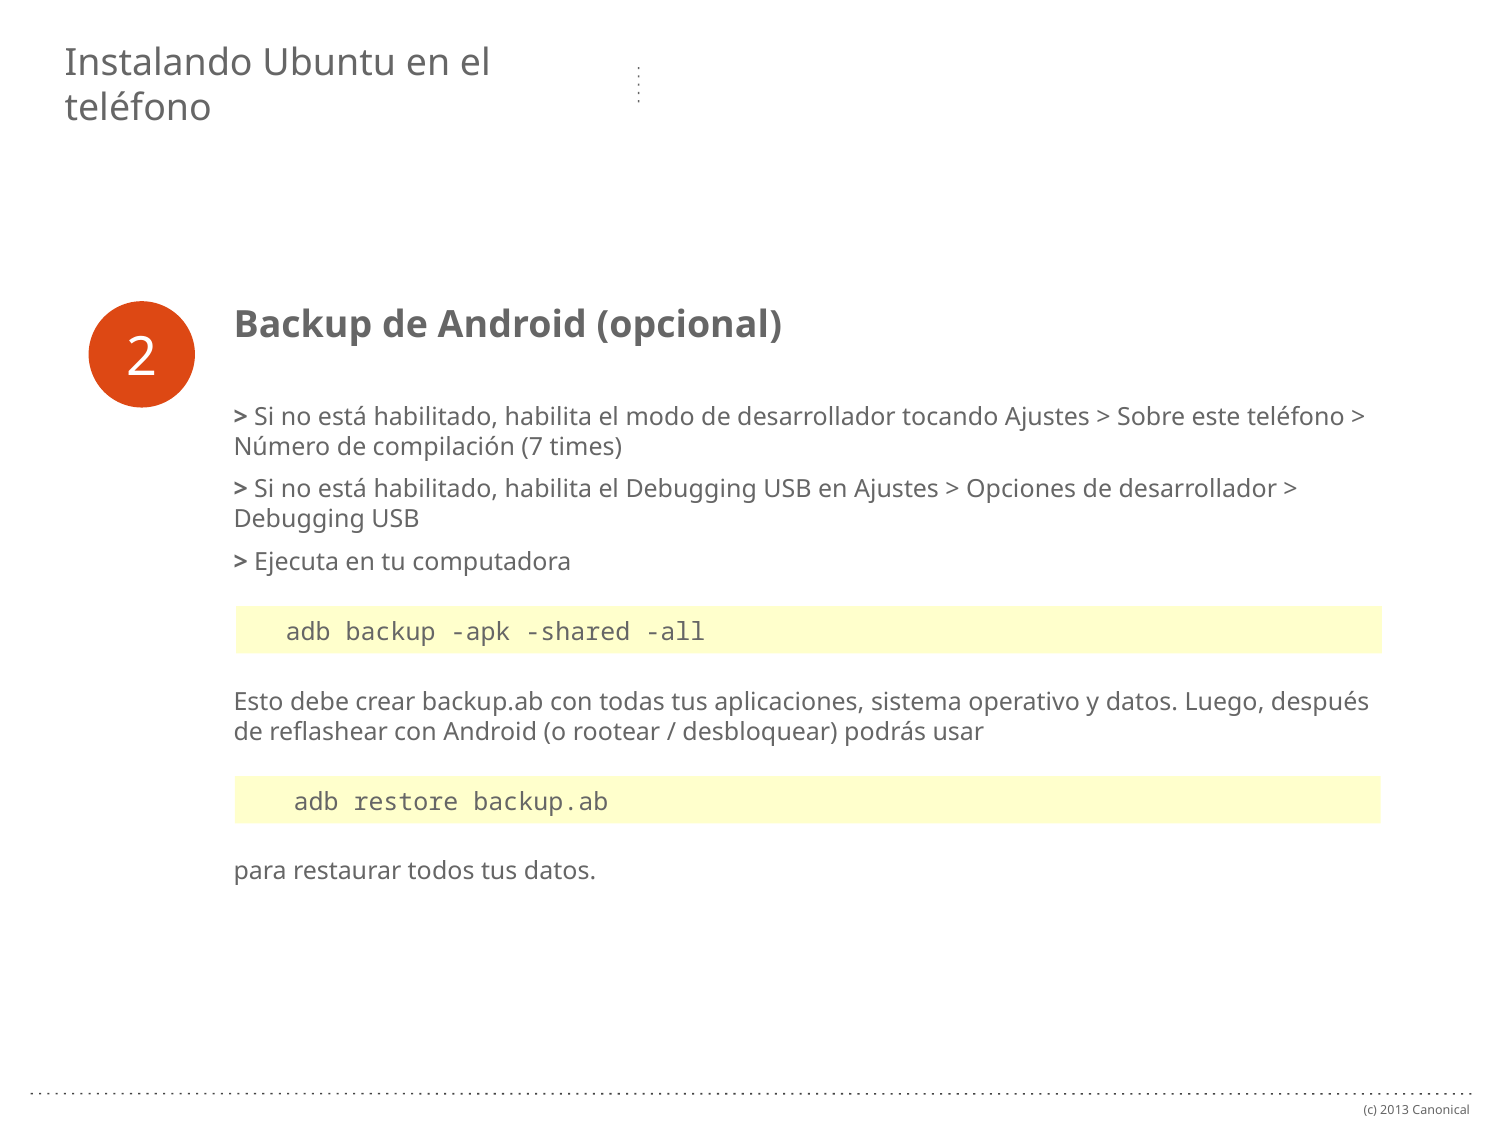

Instalando Ubuntu en el teléfono
# Backup de Android (opcional)
> Si no está habilitado, habilita el modo de desarrollador tocando Ajustes > Sobre este teléfono > Número de compilación (7 times)
> Si no está habilitado, habilita el Debugging USB en Ajustes > Opciones de desarrollador > Debugging USB
> Ejecuta en tu computadora
 adb backup -apk -shared -all
Esto debe crear backup.ab con todas tus aplicaciones, sistema operativo y datos. Luego, después de reflashear con Android (o rootear / desbloquear) podrás usar
 adb restore backup.ab
para restaurar todos tus datos.
2
(c) 2013 Canonical